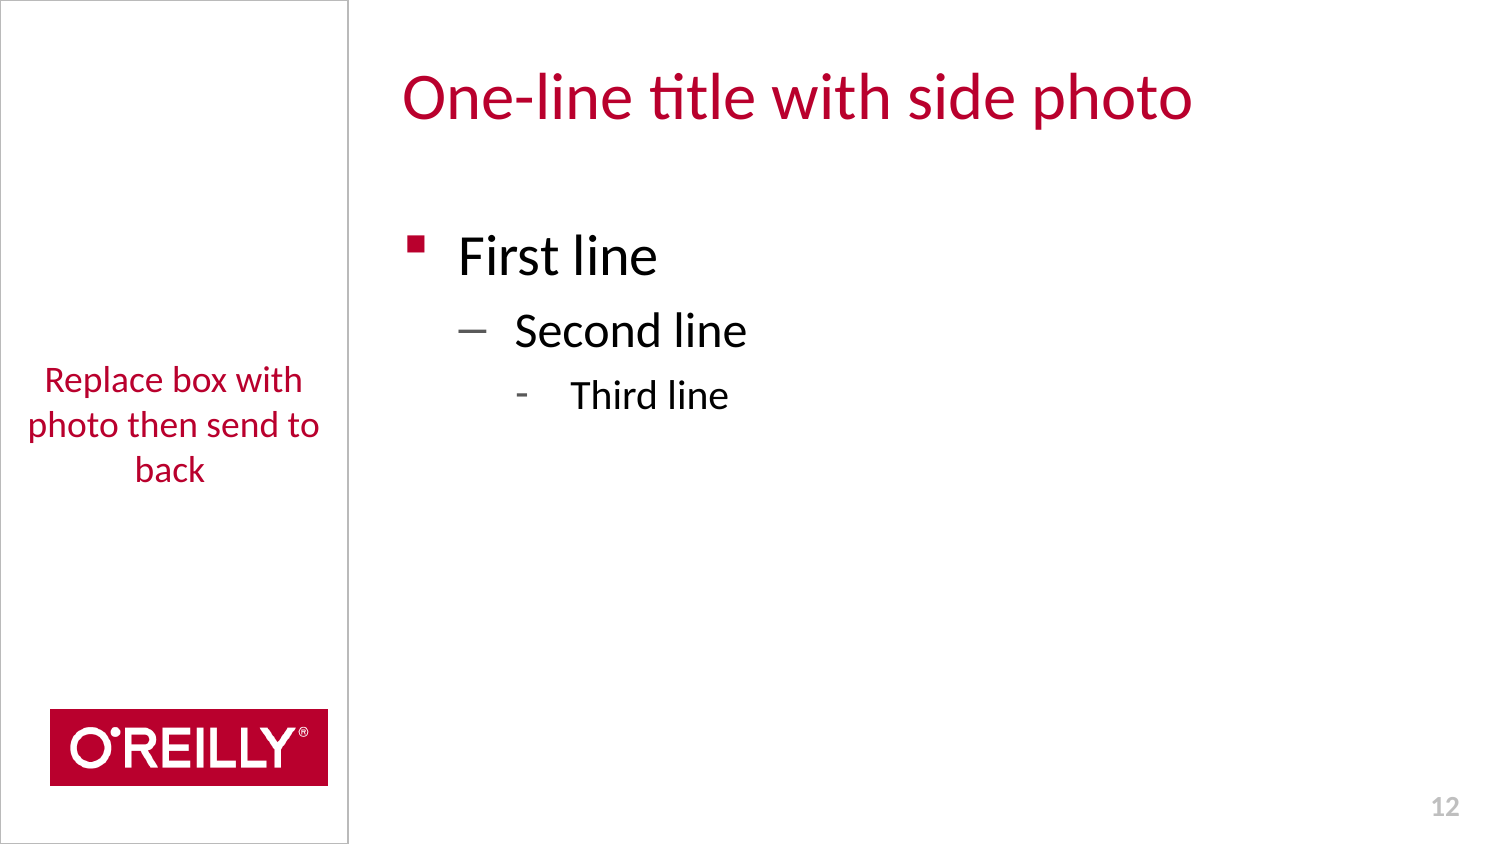

Replace box with photo then send to back
# One-line title with side photo
First line
Second line
Third line